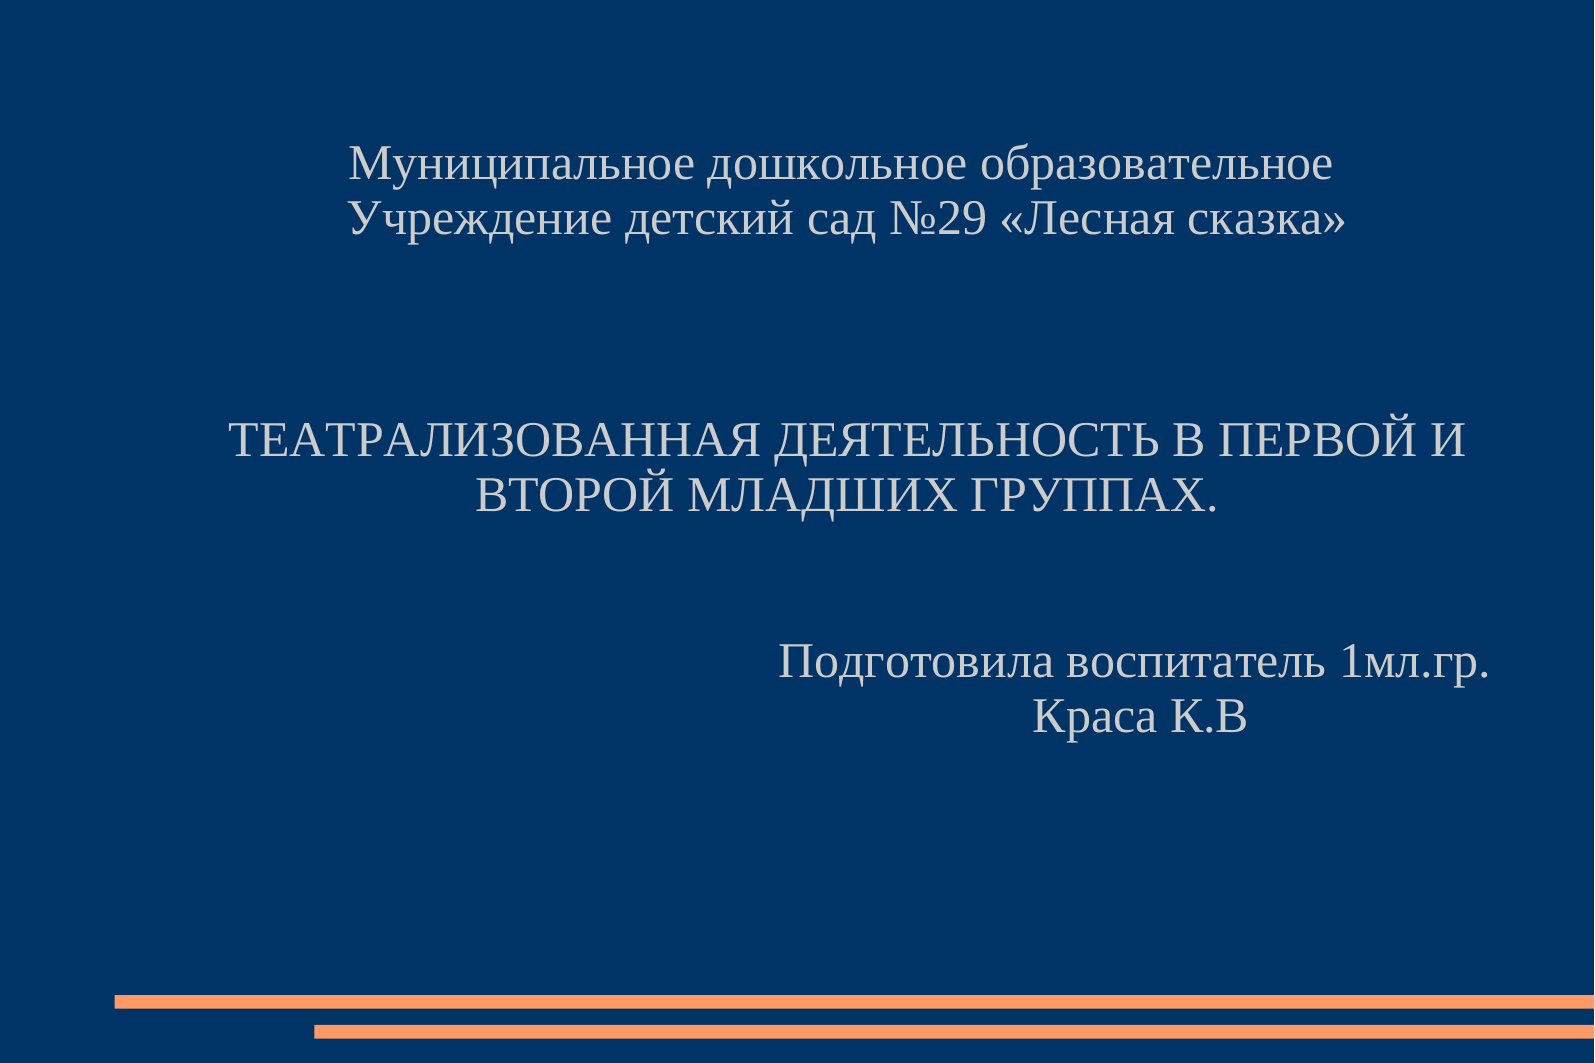

# Муниципальное дошкольное образовательное
Учреждение детский сад №29 «Лесная сказка»
ТЕАТРАЛИЗОВАННАЯ ДЕЯТЕЛЬНОСТЬ В ПЕРВОЙ И ВТОРОЙ МЛАДШИХ ГРУППАХ.
 Подготовила воспитатель 1мл.гр.
 Краса К.В